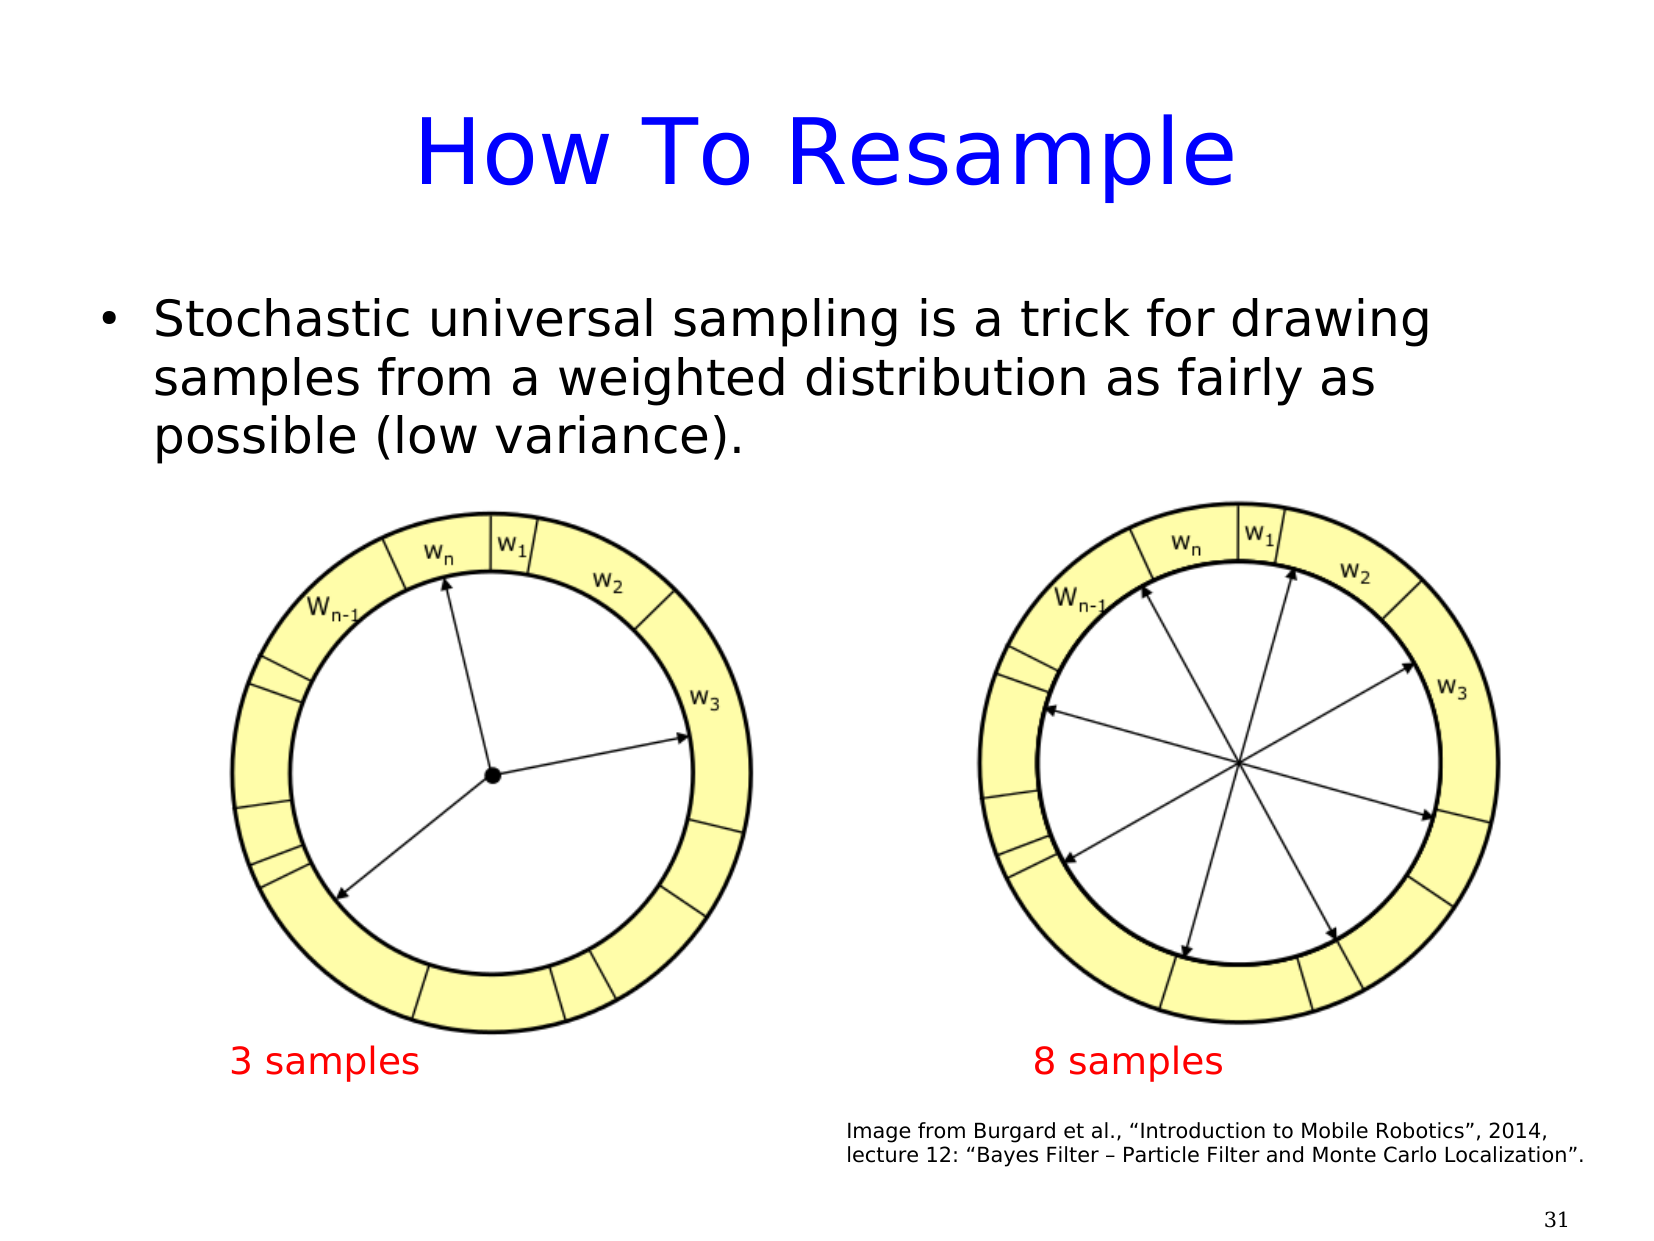

# How To Resample
Stochastic universal sampling is a trick for drawing samples from a weighted distribution as fairly as possible (low variance).
3 samples
8 samples
Image from Burgard et al., “Introduction to Mobile Robotics”, 2014, lecture 12: “Bayes Filter – Particle Filter and Monte Carlo Localization”.
31